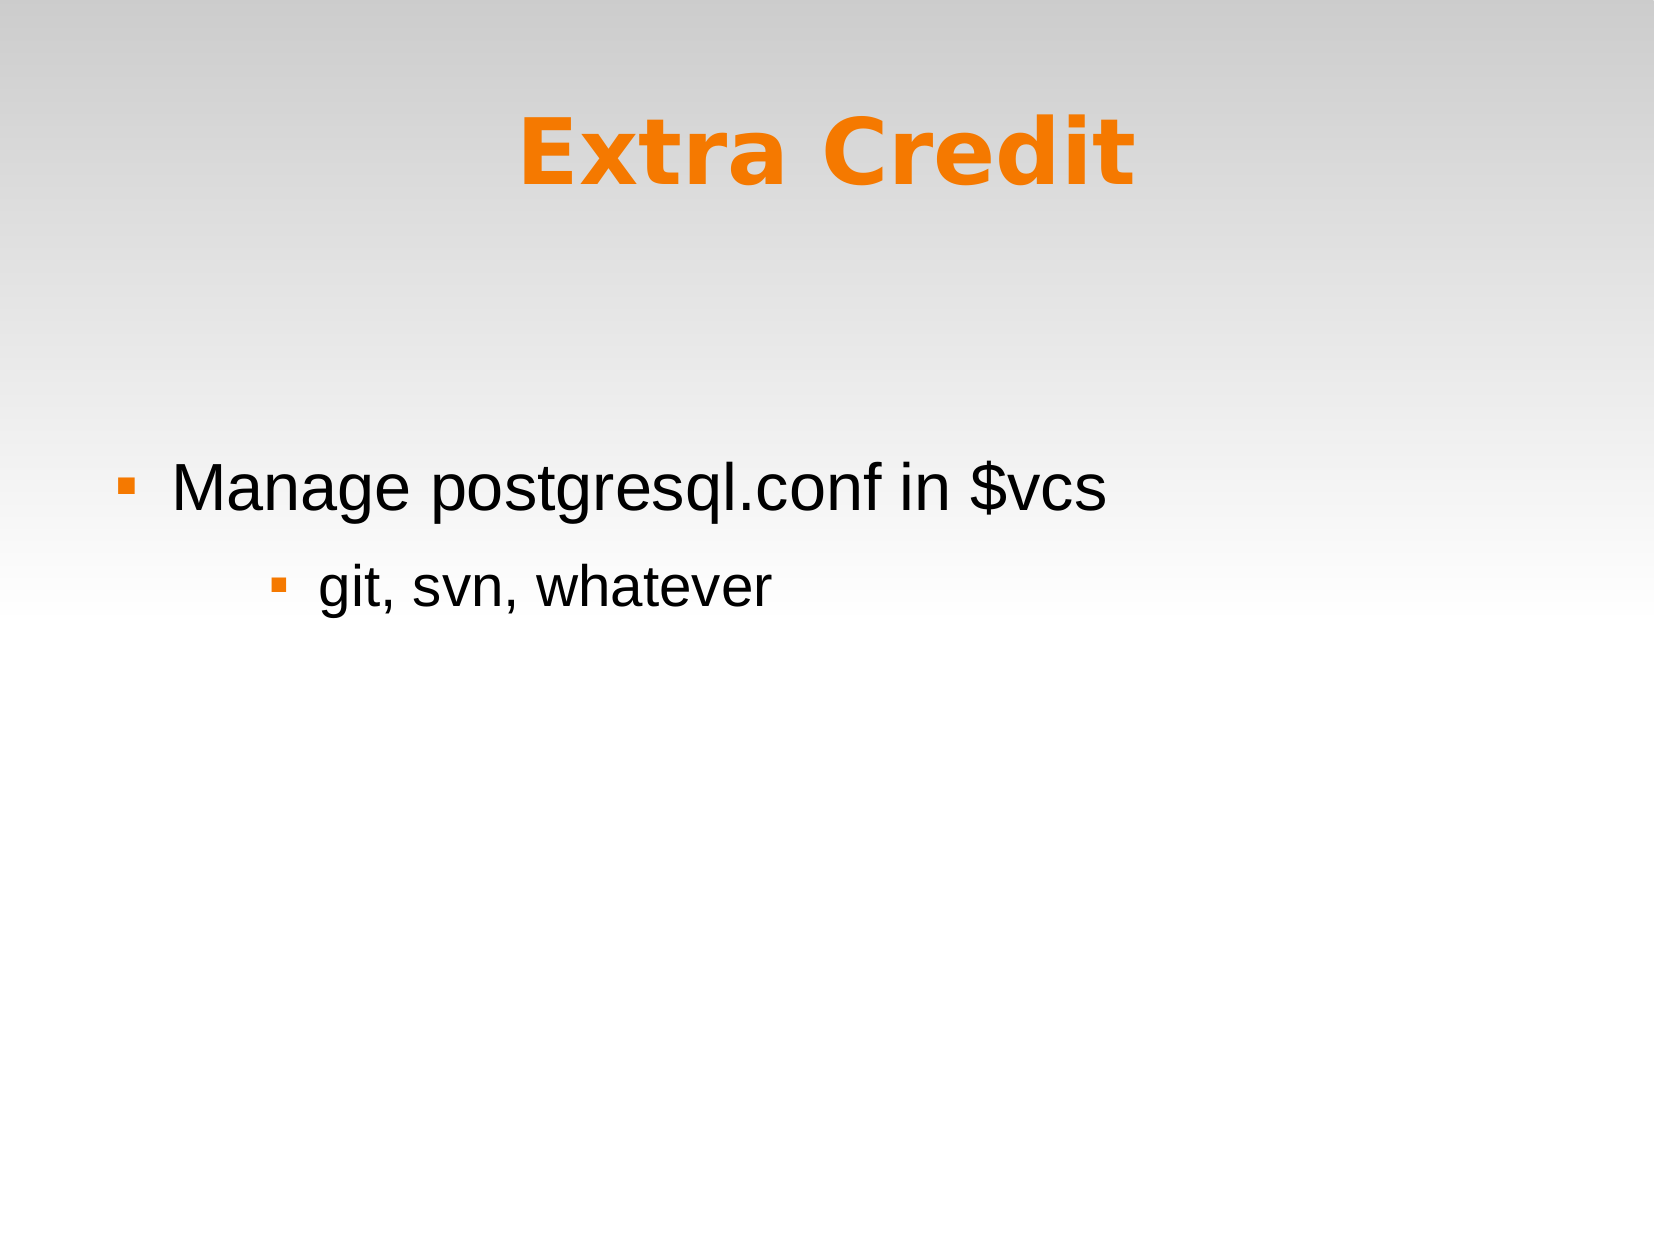

# Extra Credit
Manage postgresql.conf in $vcs
git, svn, whatever